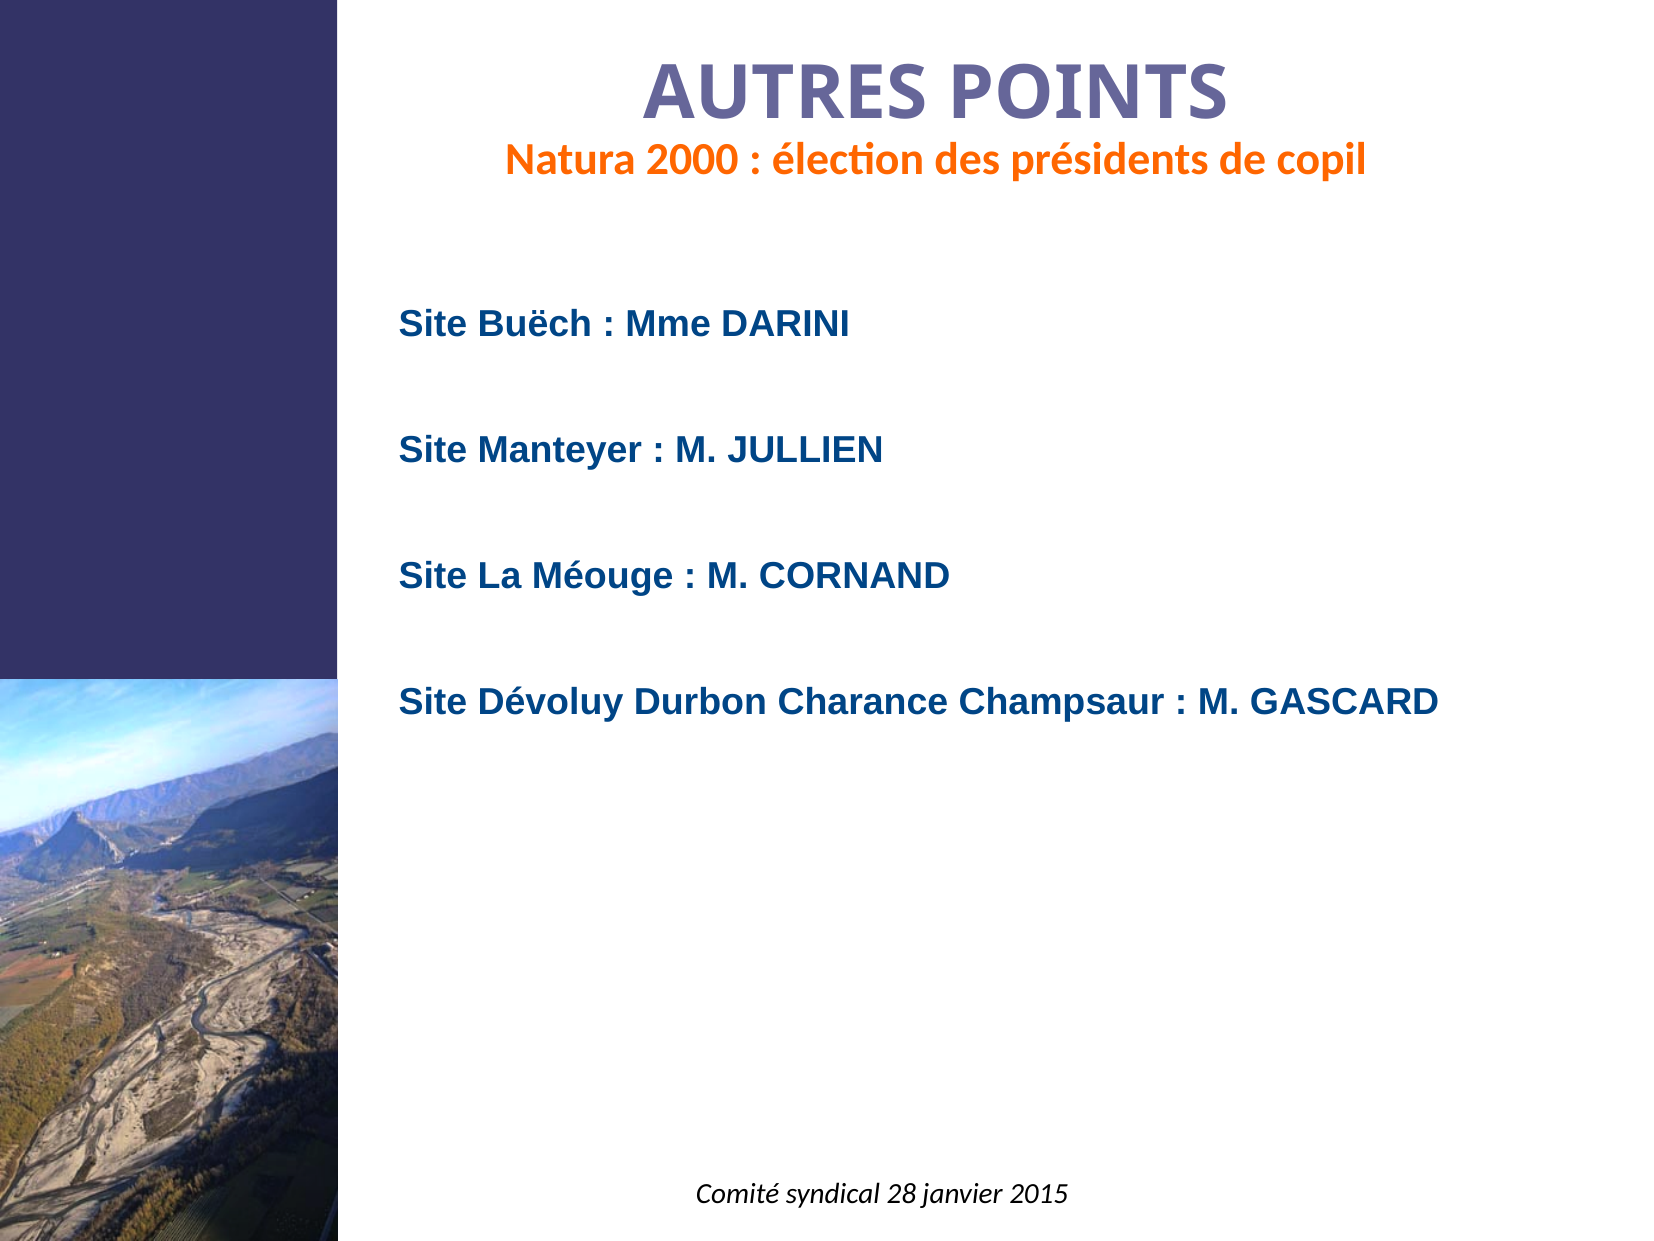

AUTRES POINTS
Natura 2000 : élection des présidents de copil
Site Buëch : Mme DARINI
Site Manteyer : M. JULLIEN
Site La Méouge : M. CORNAND
Site Dévoluy Durbon Charance Champsaur : M. GASCARD